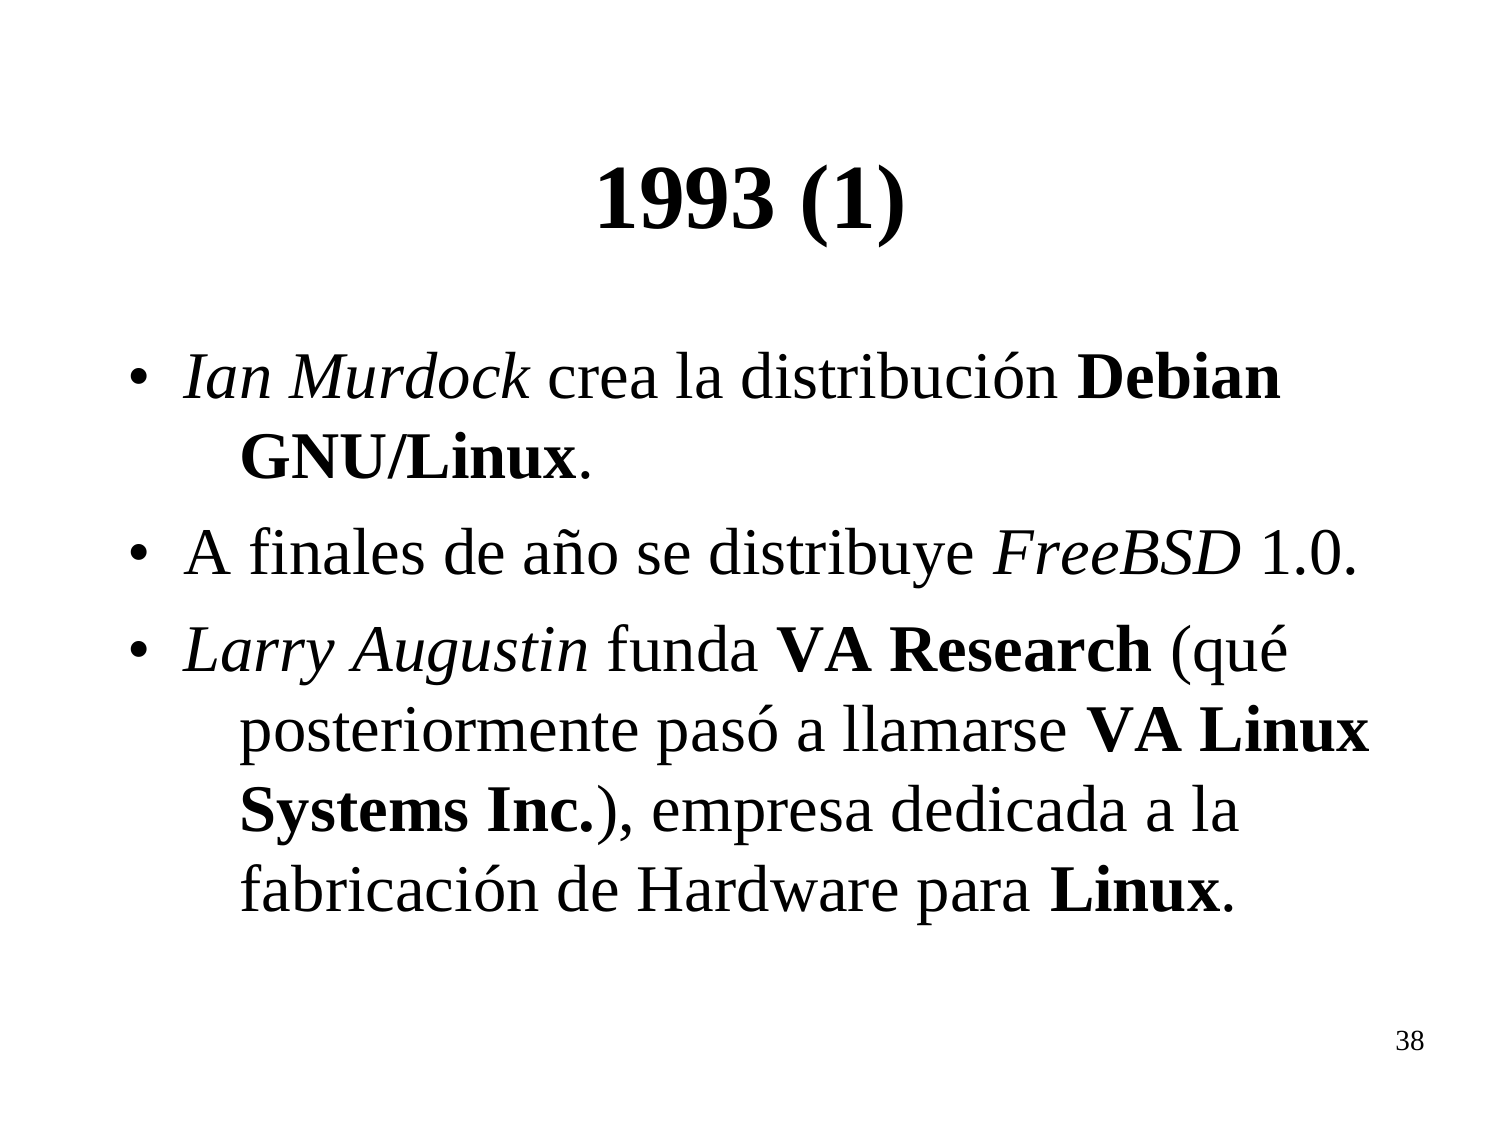

# 1993 (1)
Ian Murdock crea la distribución Debian GNU/Linux.
A finales de año se distribuye FreeBSD 1.0.
Larry Augustin funda VA Research (qué posteriormente pasó a llamarse VA Linux Systems Inc.), empresa dedicada a la fabricación de Hardware para Linux.
38